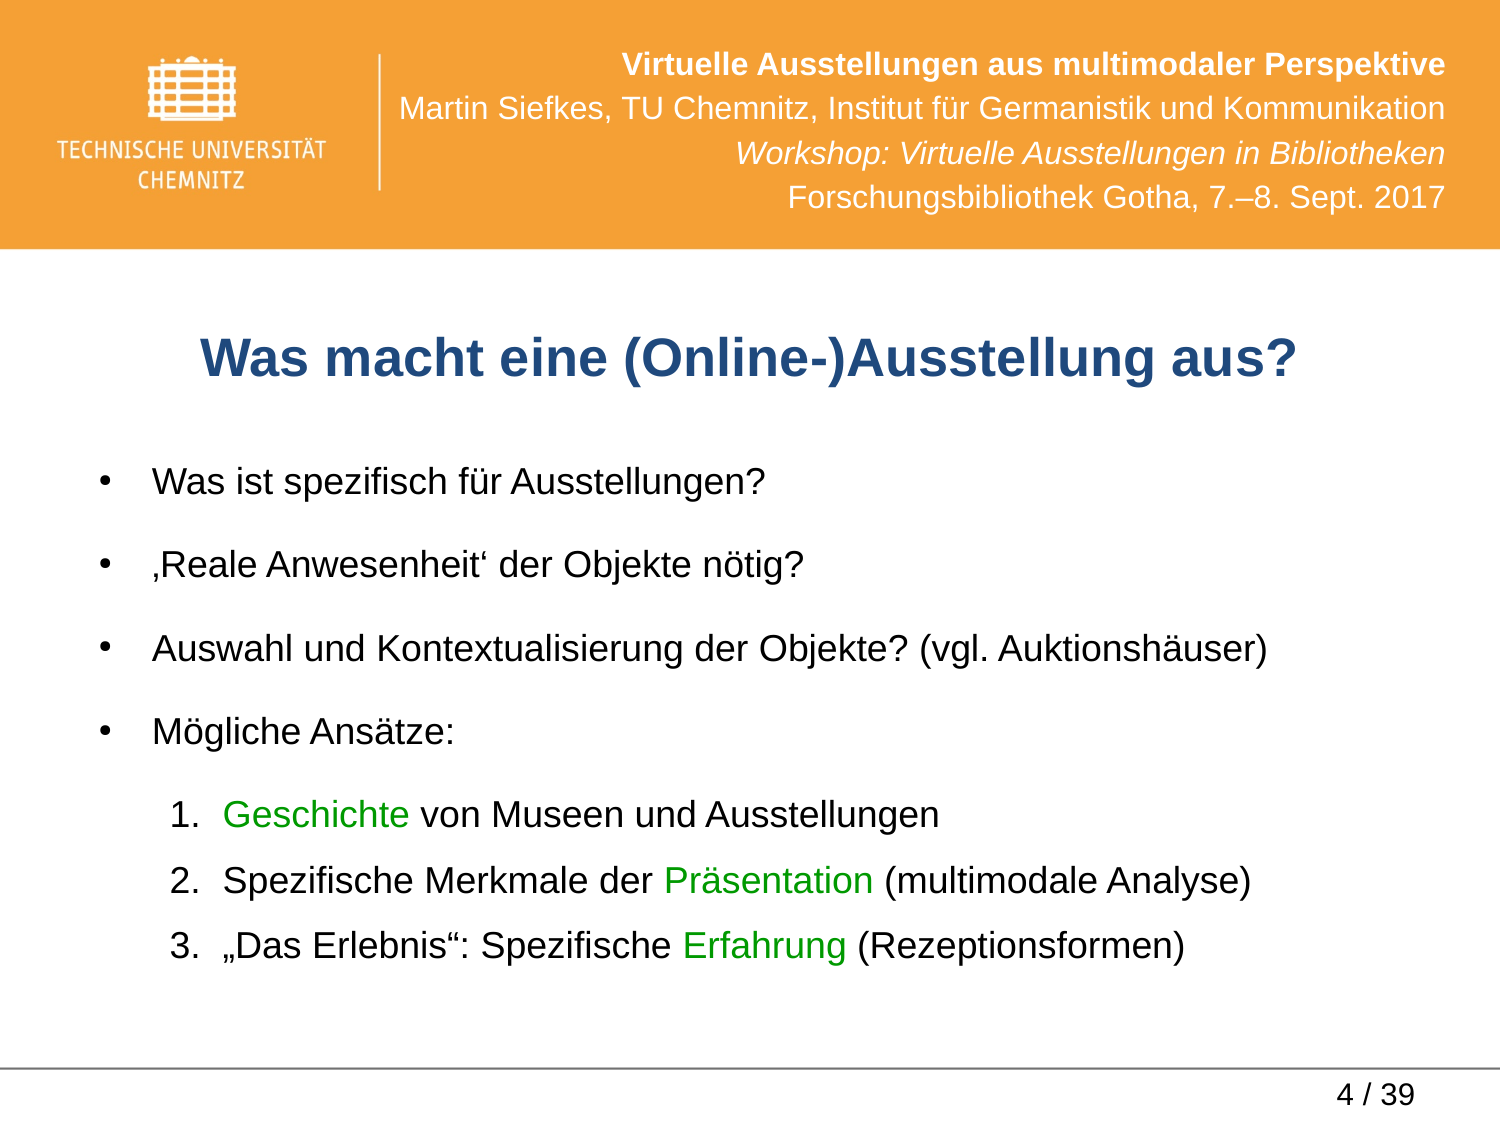

#
Was macht eine (Online-)Ausstellung aus?
Was ist spezifisch für Ausstellungen?
‚Reale Anwesenheit‘ der Objekte nötig?
Auswahl und Kontextualisierung der Objekte? (vgl. Auktionshäuser)
Mögliche Ansätze:
Geschichte von Museen und Ausstellungen
Spezifische Merkmale der Präsentation (multimodale Analyse)
„Das Erlebnis“: Spezifische Erfahrung (Rezeptionsformen)